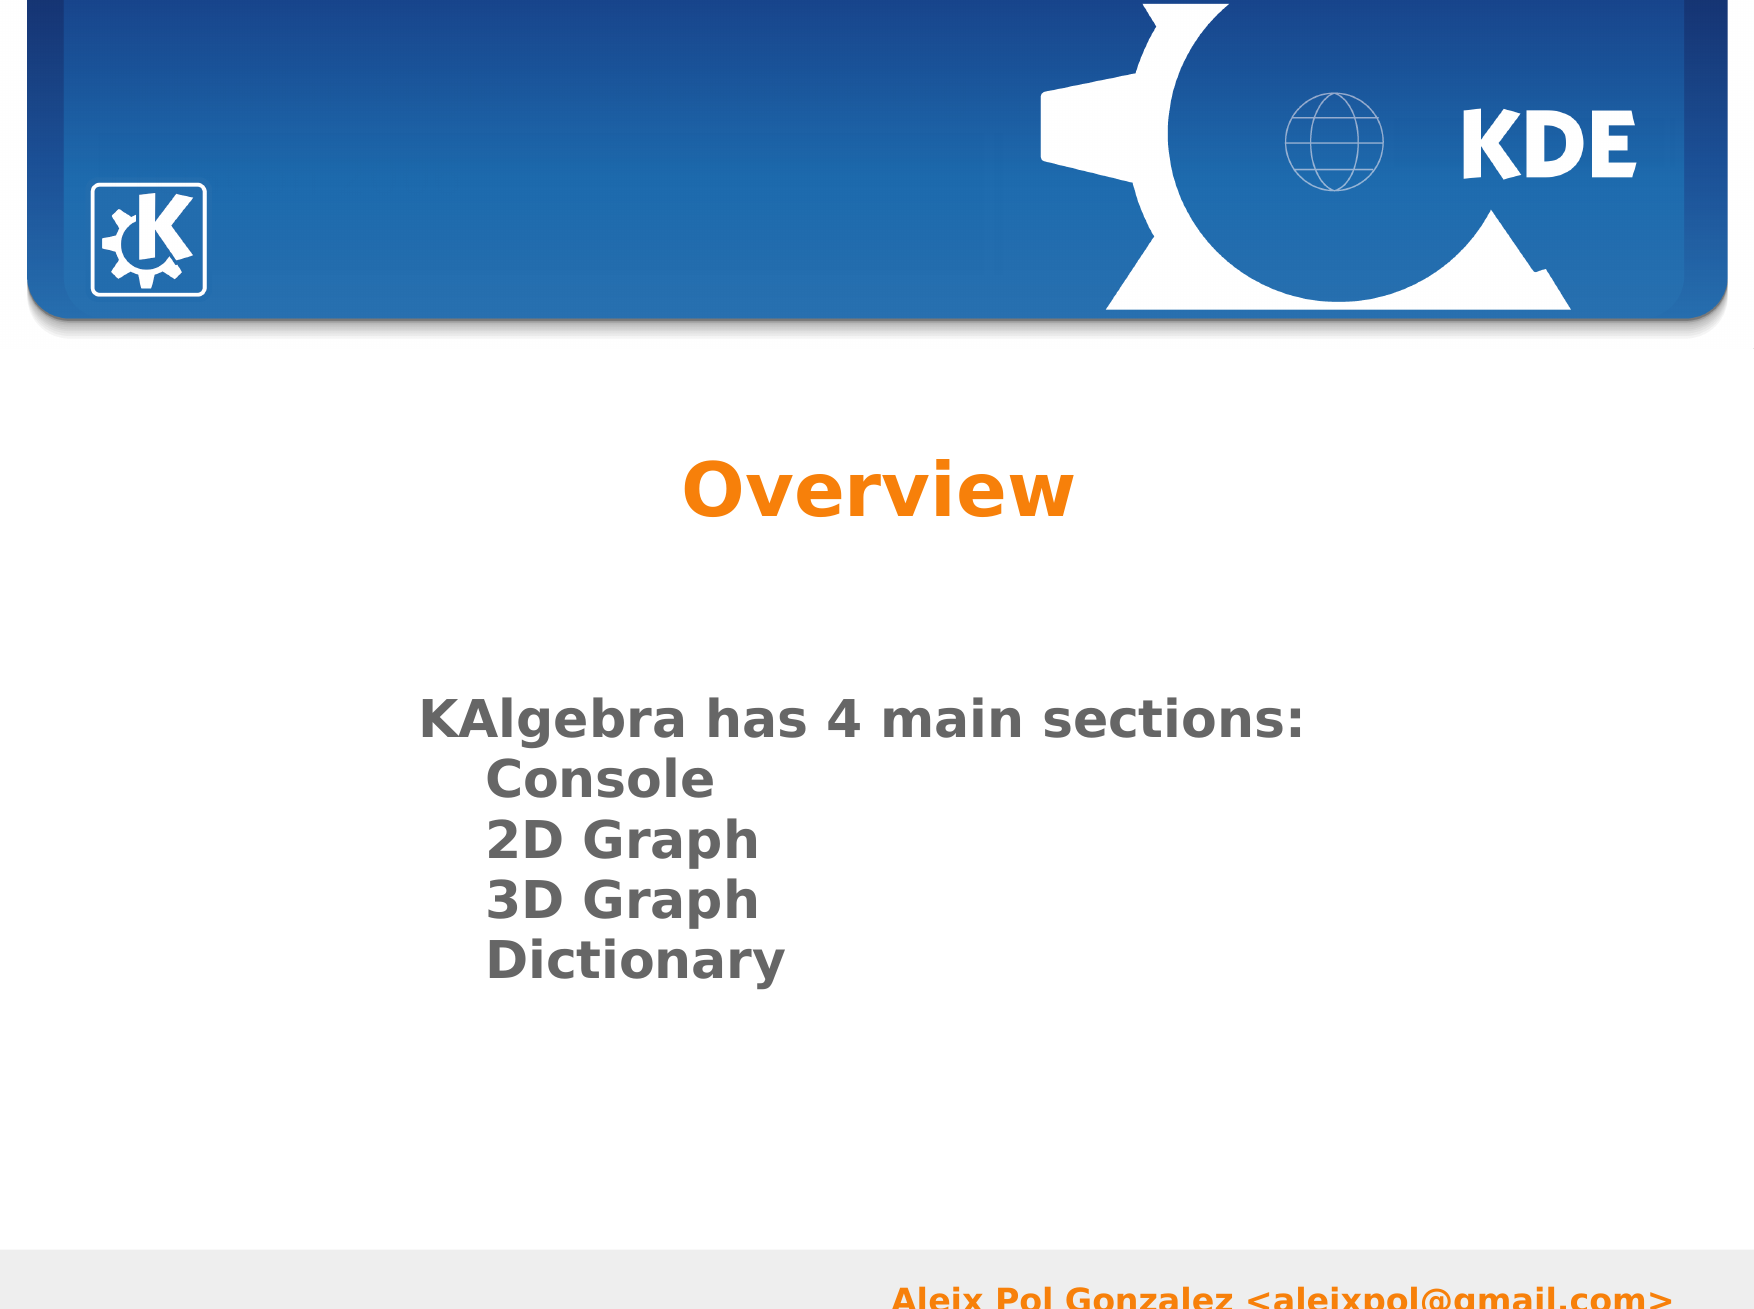

Overview
KAlgebra has 4 main sections:
Console
2D Graph
3D Graph
Dictionary